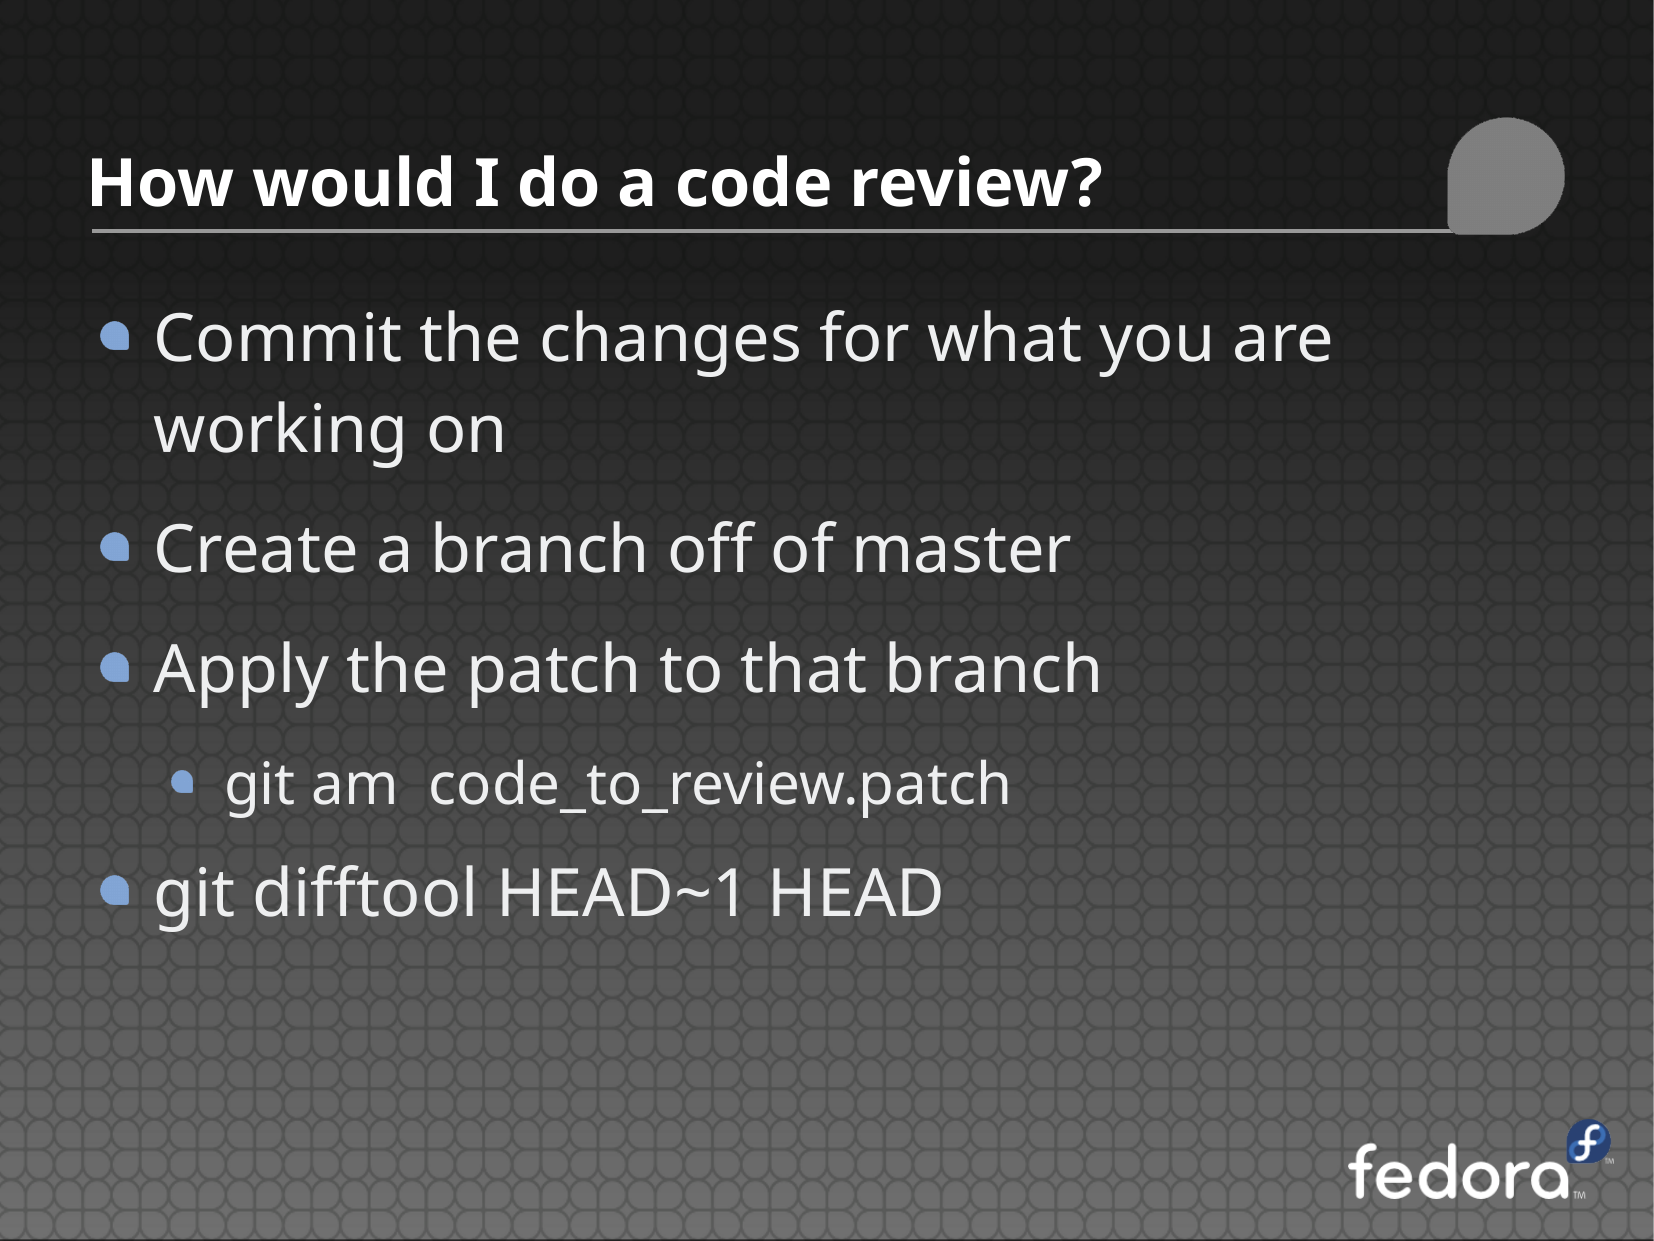

# How would I do a code review?
Commit the changes for what you are working on
Create a branch off of master
Apply the patch to that branch
git am code_to_review.patch
git difftool HEAD~1 HEAD